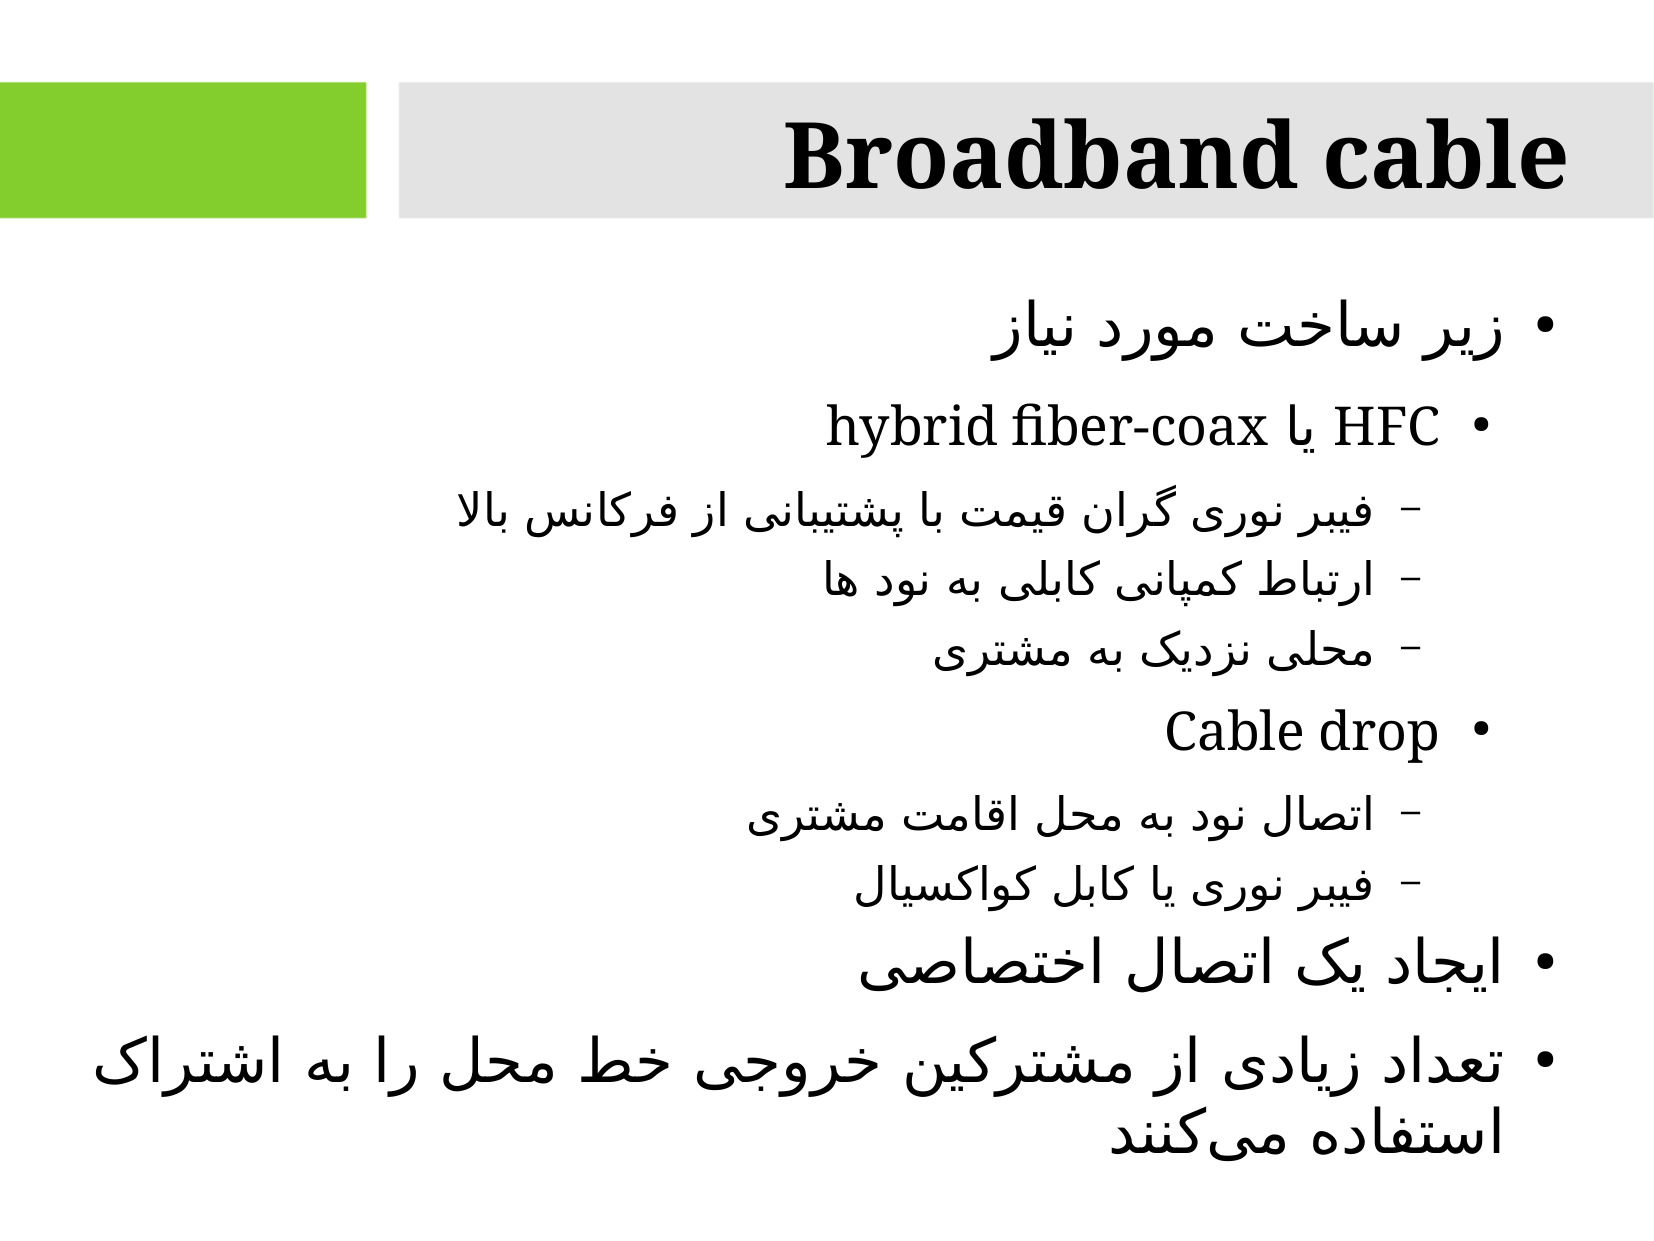

# Broadband cable
زیر ساخت مورد نیاز
HFC یا hybrid fiber-coax
فیبر نوری گران قیمت با پشتیبانی از فرکانس بالا
ارتباط کمپانی کابلی به نود ها
محلی نزدیک به مشتری
Cable drop
اتصال نود به محل اقامت مشتری
فیبر نوری یا کابل کواکسیال
ایجاد یک اتصال اختصاصی
تعداد زیادی از مشترکین خروجی خط محل را به اشتراک استفاده می‌کنند